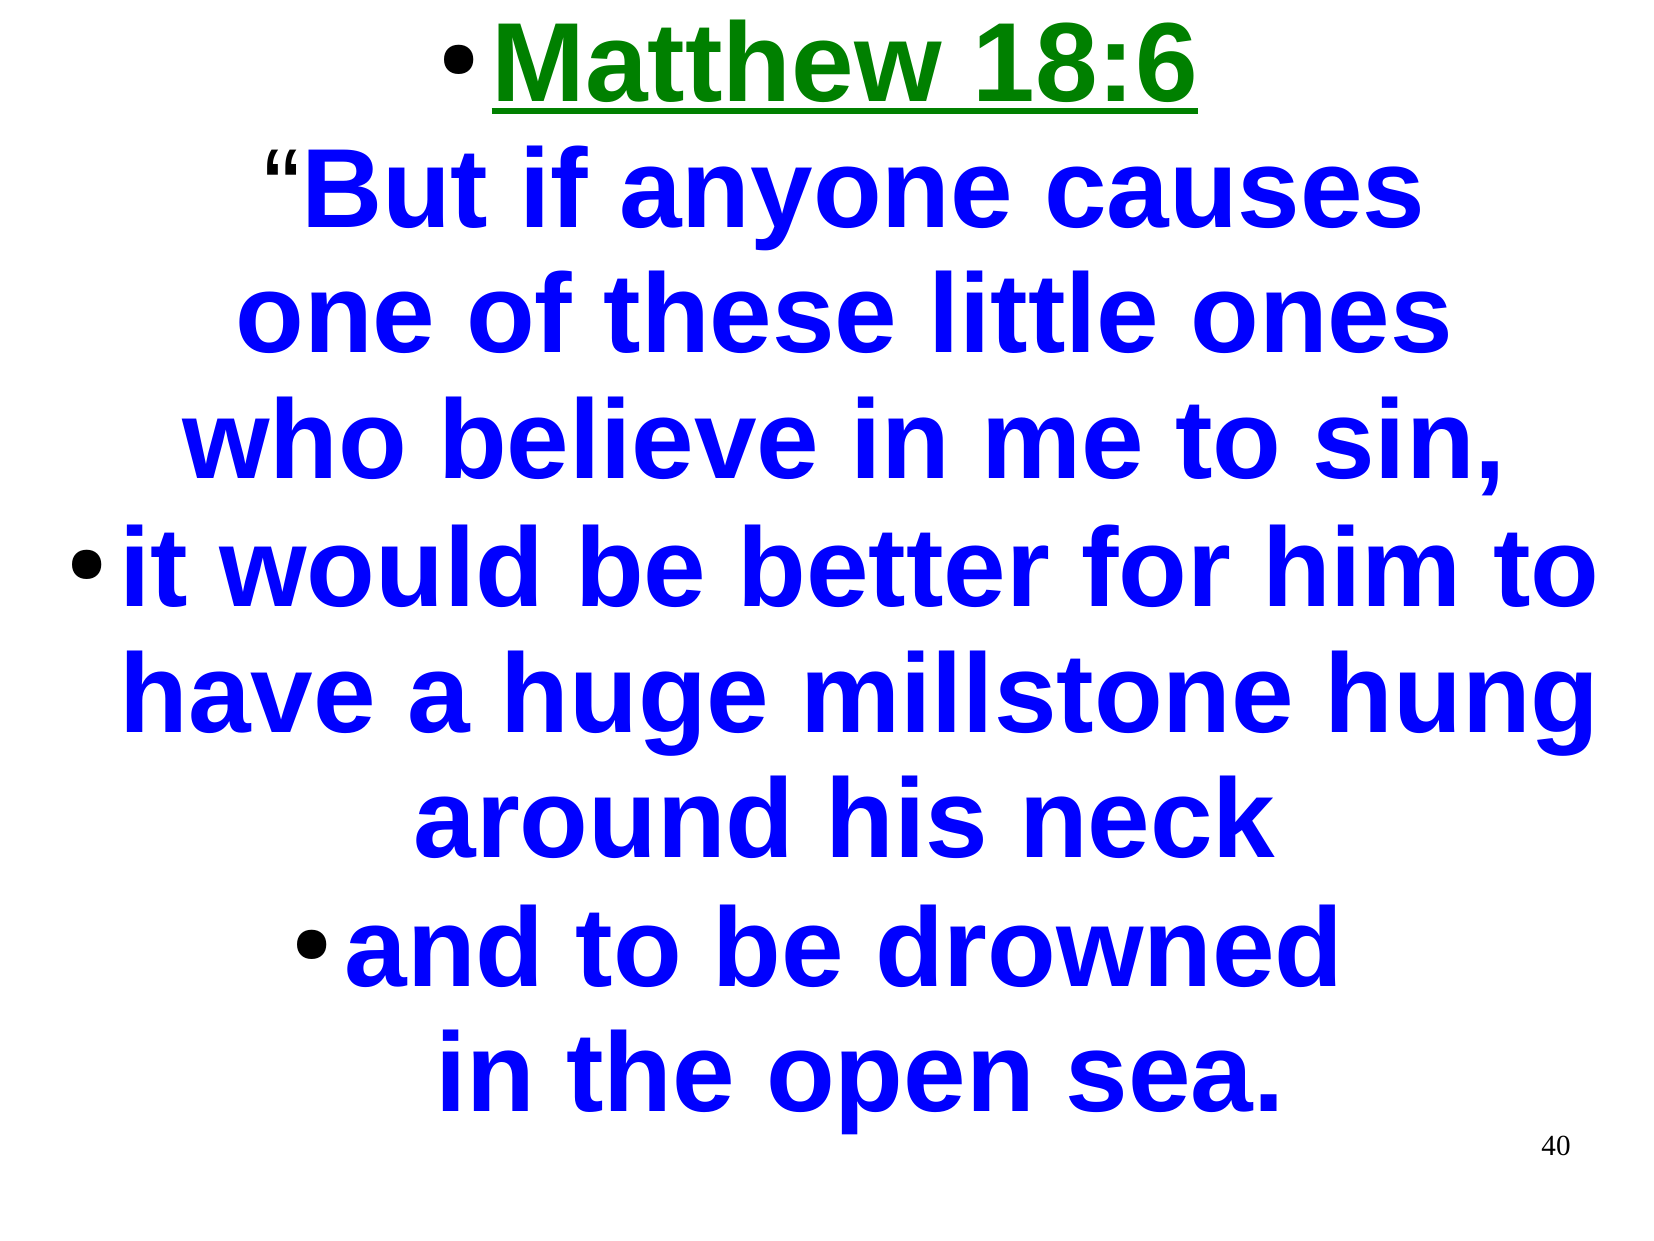

# Matthew 18:6 “But if anyone causes one of these little ones who believe in me to sin,
it would be better for him to have a huge millstone hung around his neck
and to be drowned
in the open sea.
40